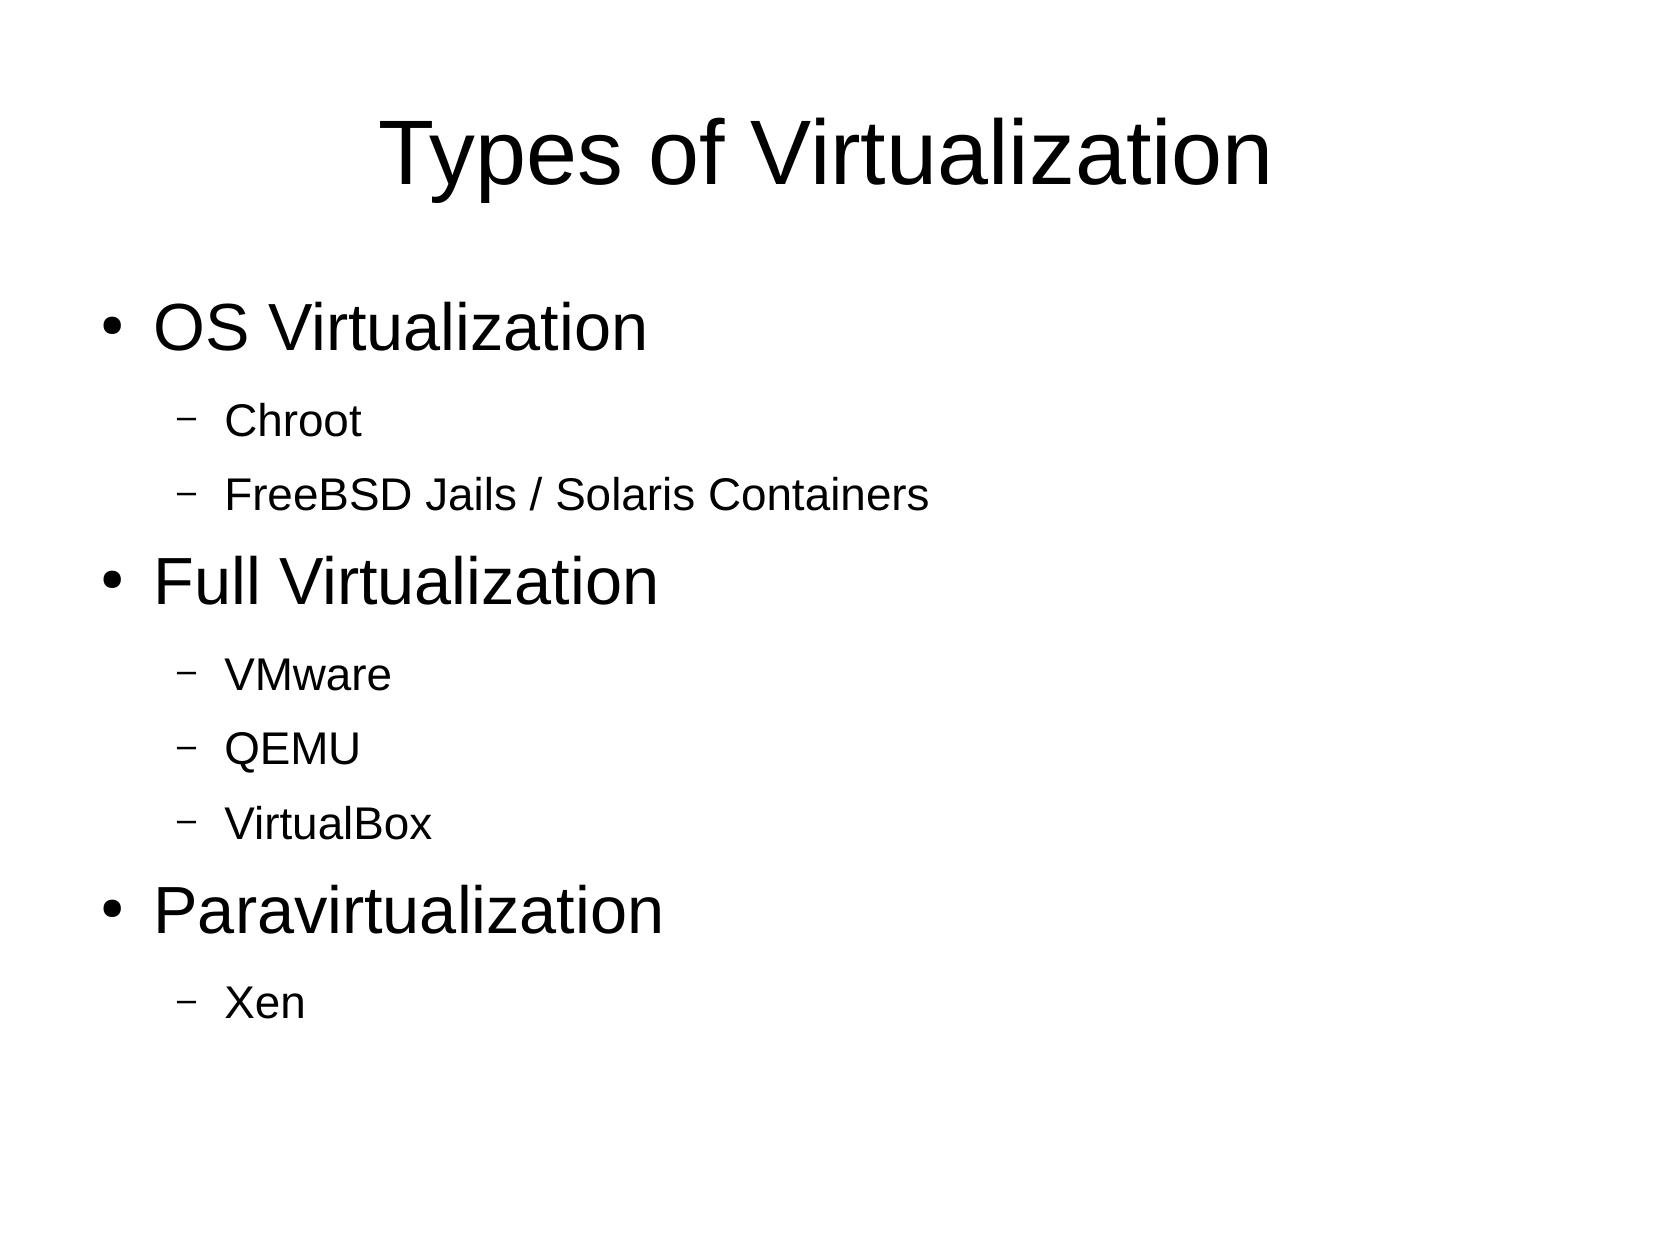

# Types of Virtualization
OS Virtualization
Chroot
FreeBSD Jails / Solaris Containers
Full Virtualization
VMware
QEMU
VirtualBox
Paravirtualization
Xen